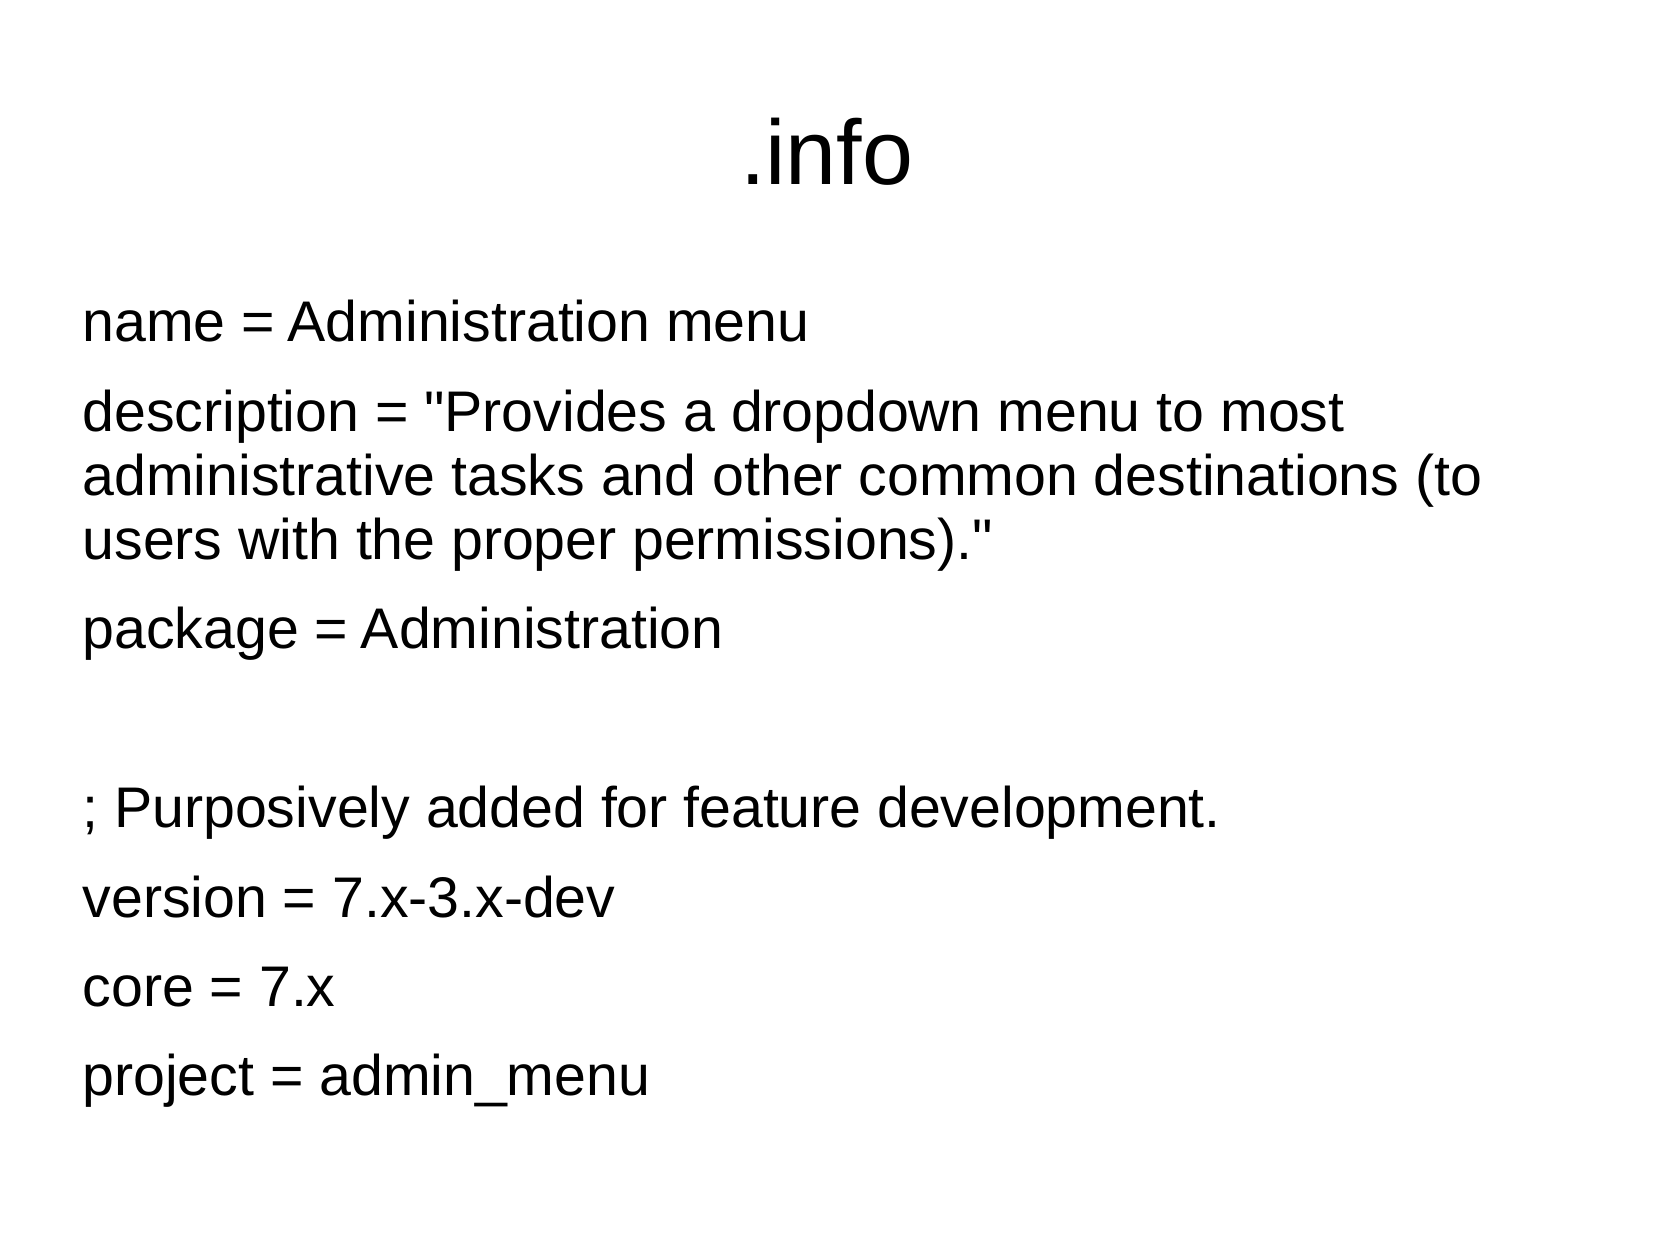

# .info
name = Administration menu
description = "Provides a dropdown menu to most administrative tasks and other common destinations (to users with the proper permissions)."
package = Administration
; Purposively added for feature development.
version = 7.x-3.x-dev
core = 7.x
project = admin_menu